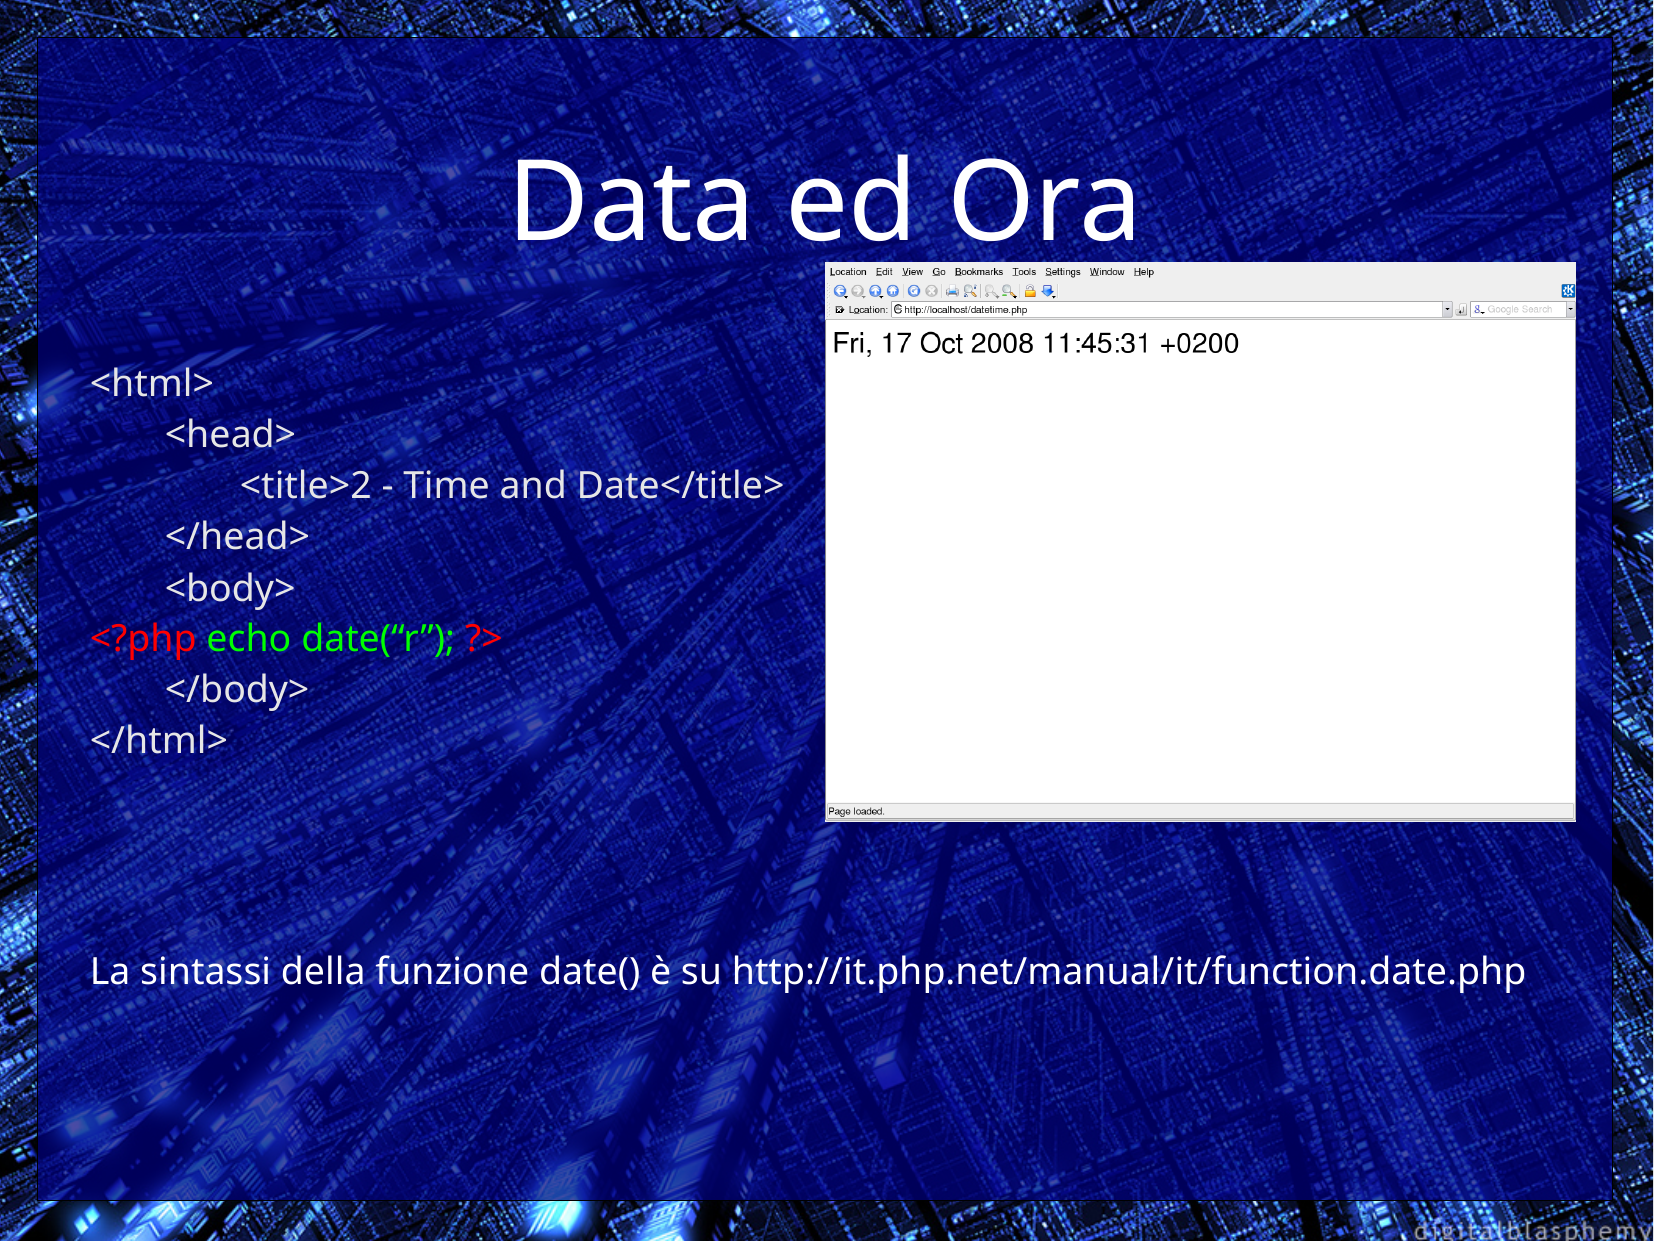

Data ed Ora
#
<html>
	<head>
		<title>2 - Time and Date</title>
	</head>
	<body>
<?php echo date(“r”); ?>
	</body>
</html>
La sintassi della funzione date() è su http://it.php.net/manual/it/function.date.php